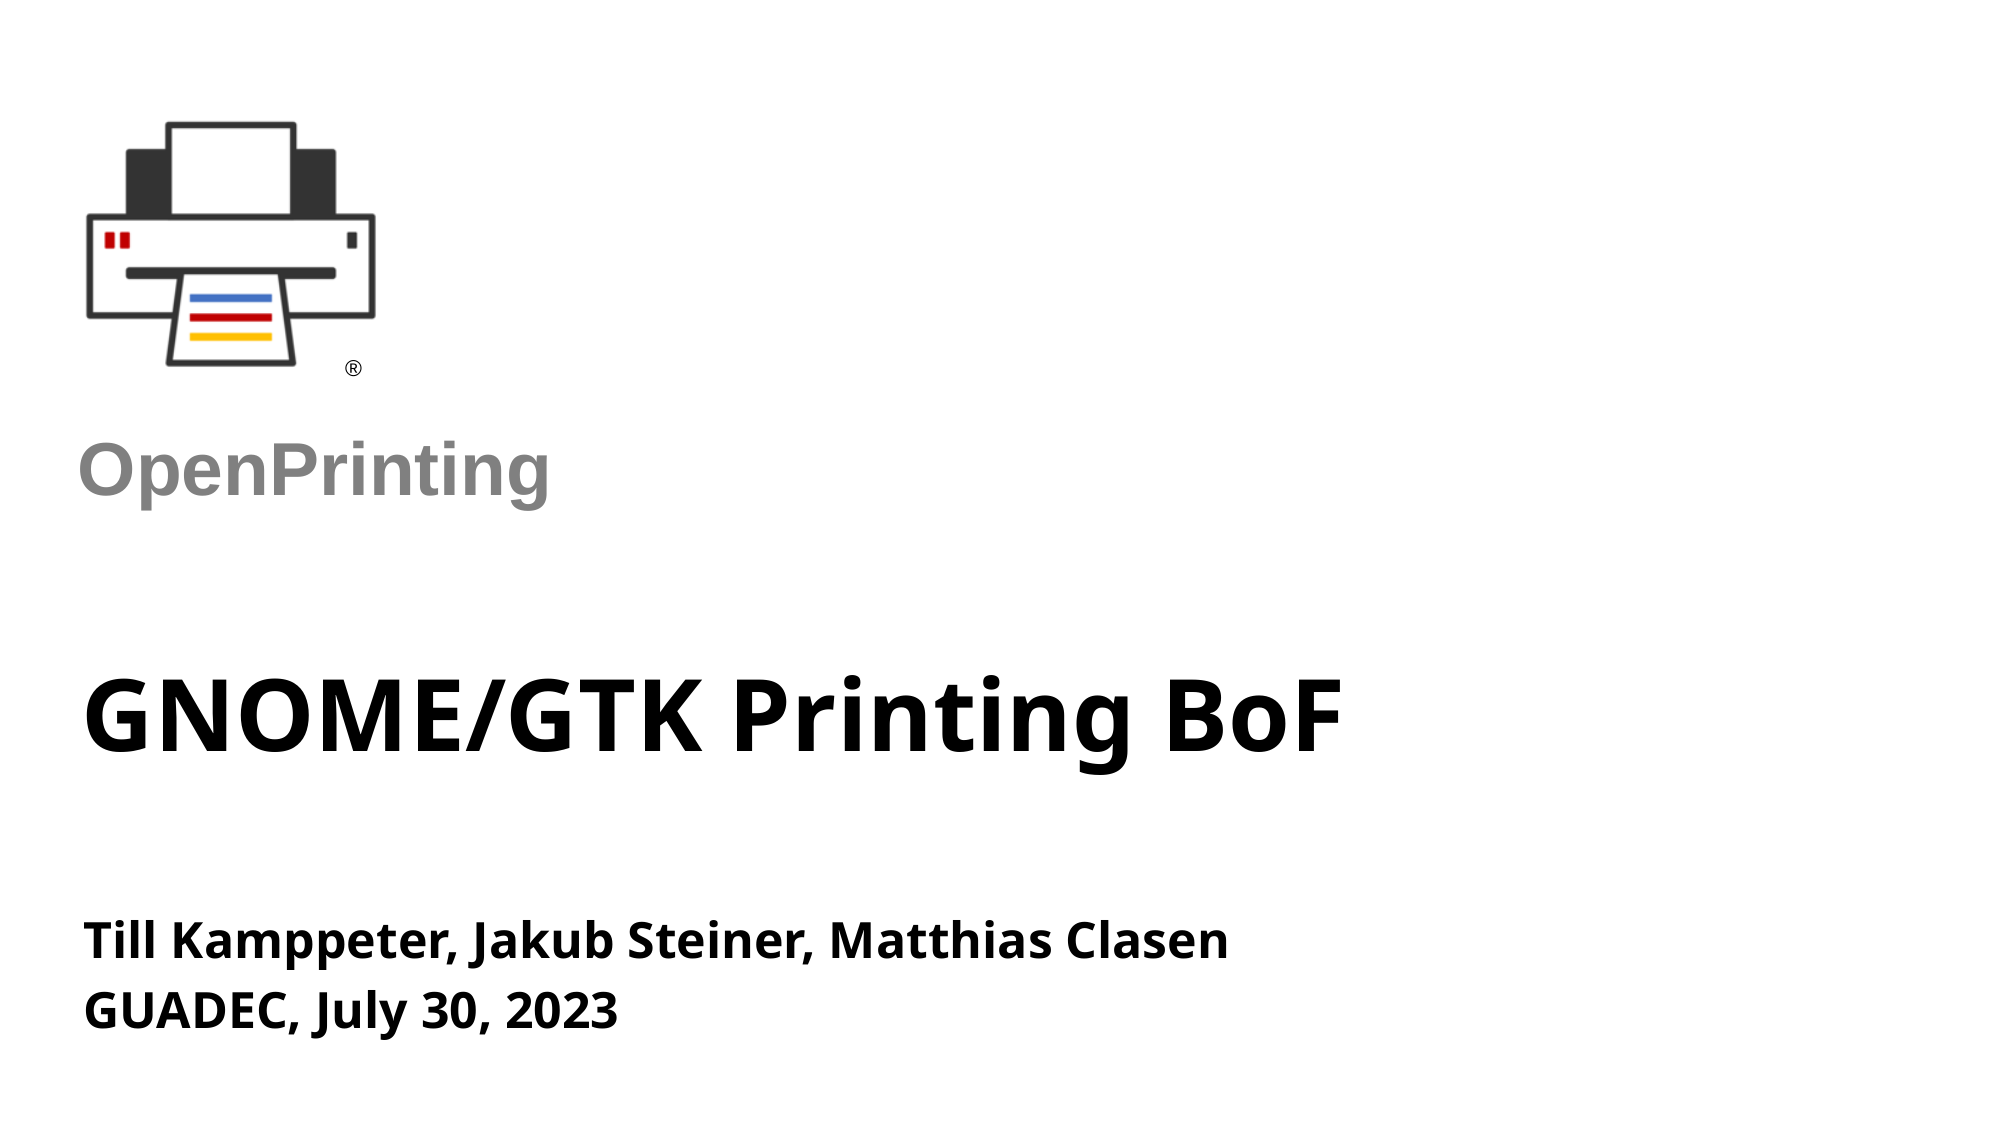

# GNOME/GTK Printing BoF
Till Kamppeter, Jakub Steiner, Matthias Clasen
GUADEC, July 30, 2023